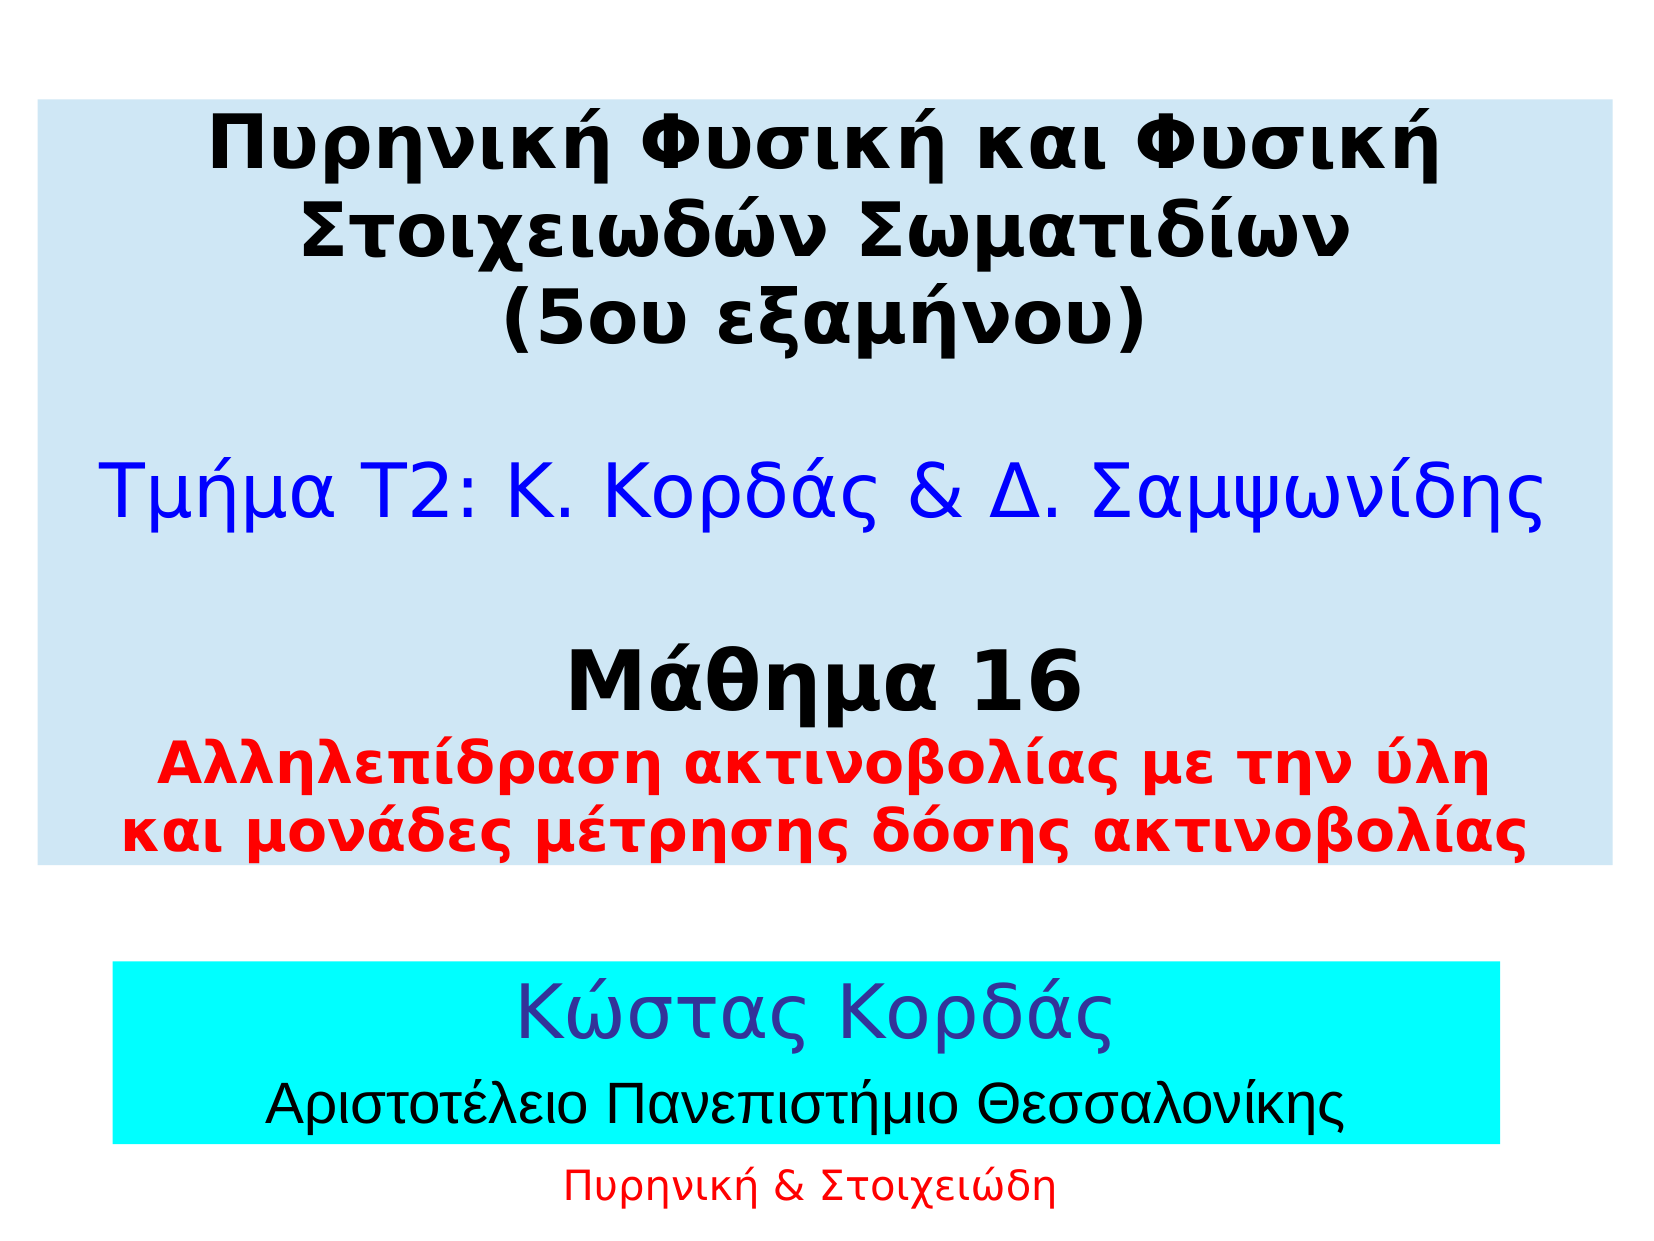

# Πυρηνική Φυσική και Φυσική Στοιχειωδών Σωματιδίων (5ου εξαμήνου) Τμήμα T2: Κ. Κορδάς & Δ. Σαμψωνίδης Μάθημα 16 Αλληλεπίδραση ακτινοβολίας με την ύλη και μονάδες μέτρησης δόσης ακτινοβολίας
 Κώστας Κορδάς
Αριστοτέλειο Πανεπιστήμιο Θεσσαλονίκης
Πυρηνική & Στοιχειώδη